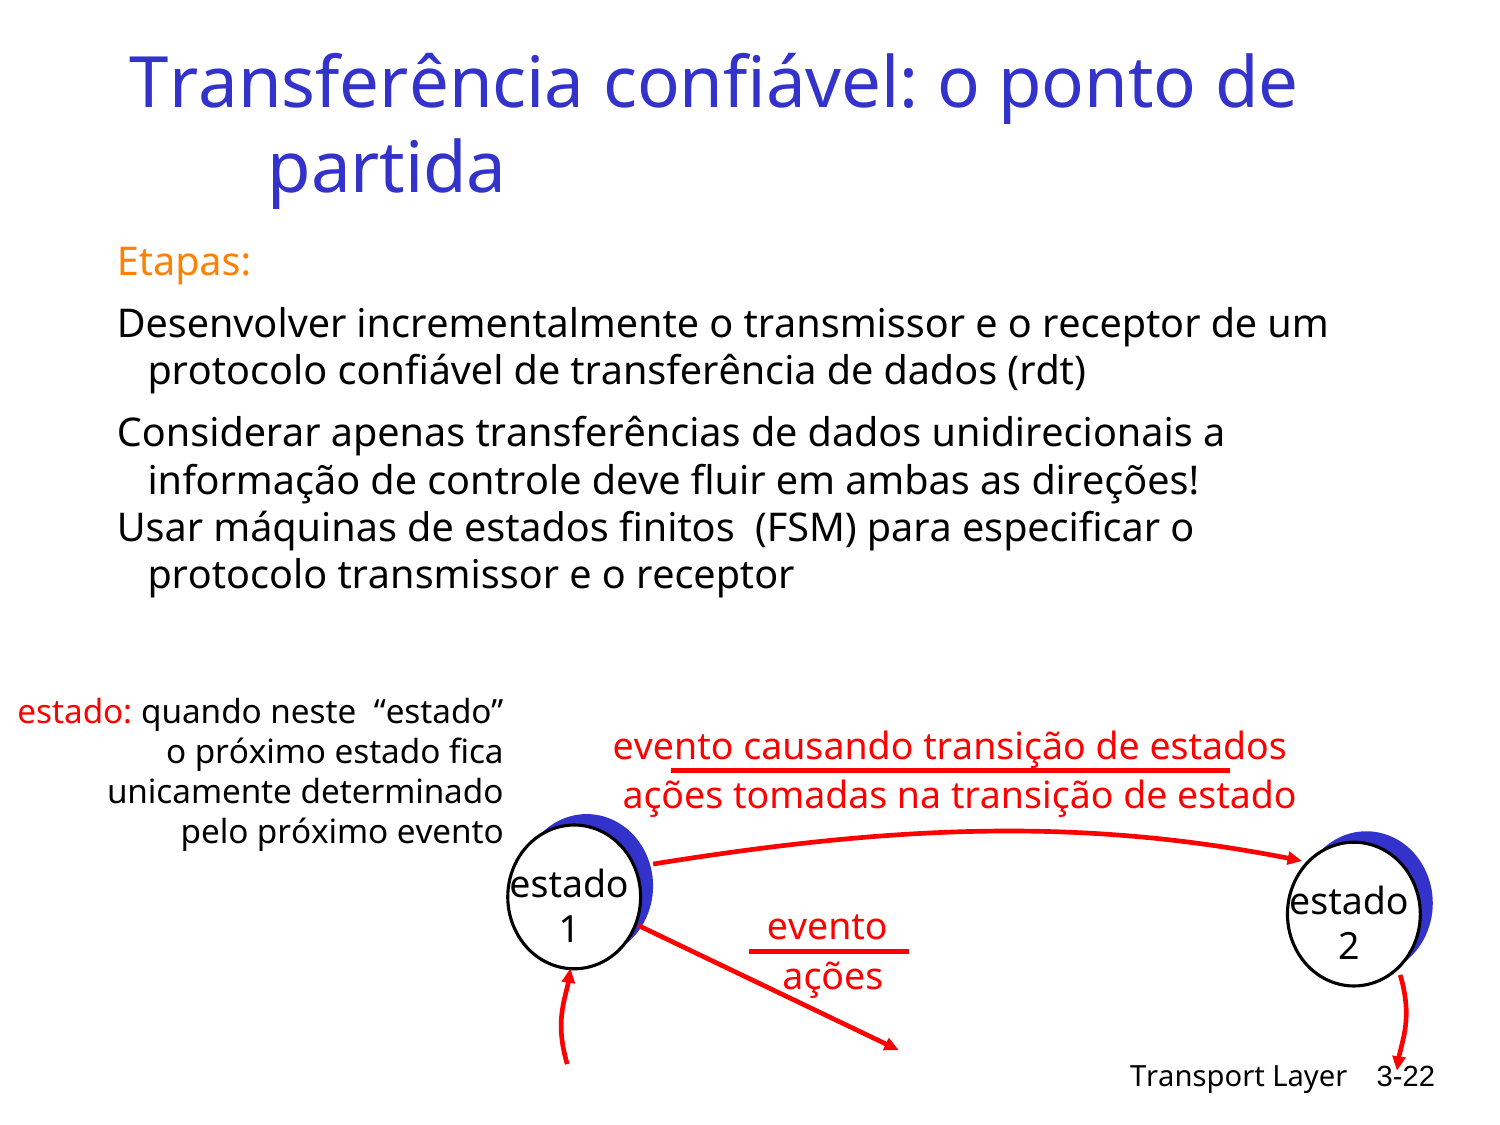

Transferência confiável: o ponto de partida
# Etapas:
Desenvolver incrementalmente o transmissor e o receptor de um protocolo confiável de transferência de dados (rdt)
Considerar apenas transferências de dados unidirecionais a informação de controle deve fluir em ambas as direções!
Usar máquinas de estados finitos (FSM) para especificar o protocolo transmissor e o receptor
estado: quando neste “estado” o próximo estado fica unicamente determinado pelo próximo evento
evento causando transição de estados
ações tomadas na transição de estado
estado
1
estado
2
evento
ações
Transport Layer